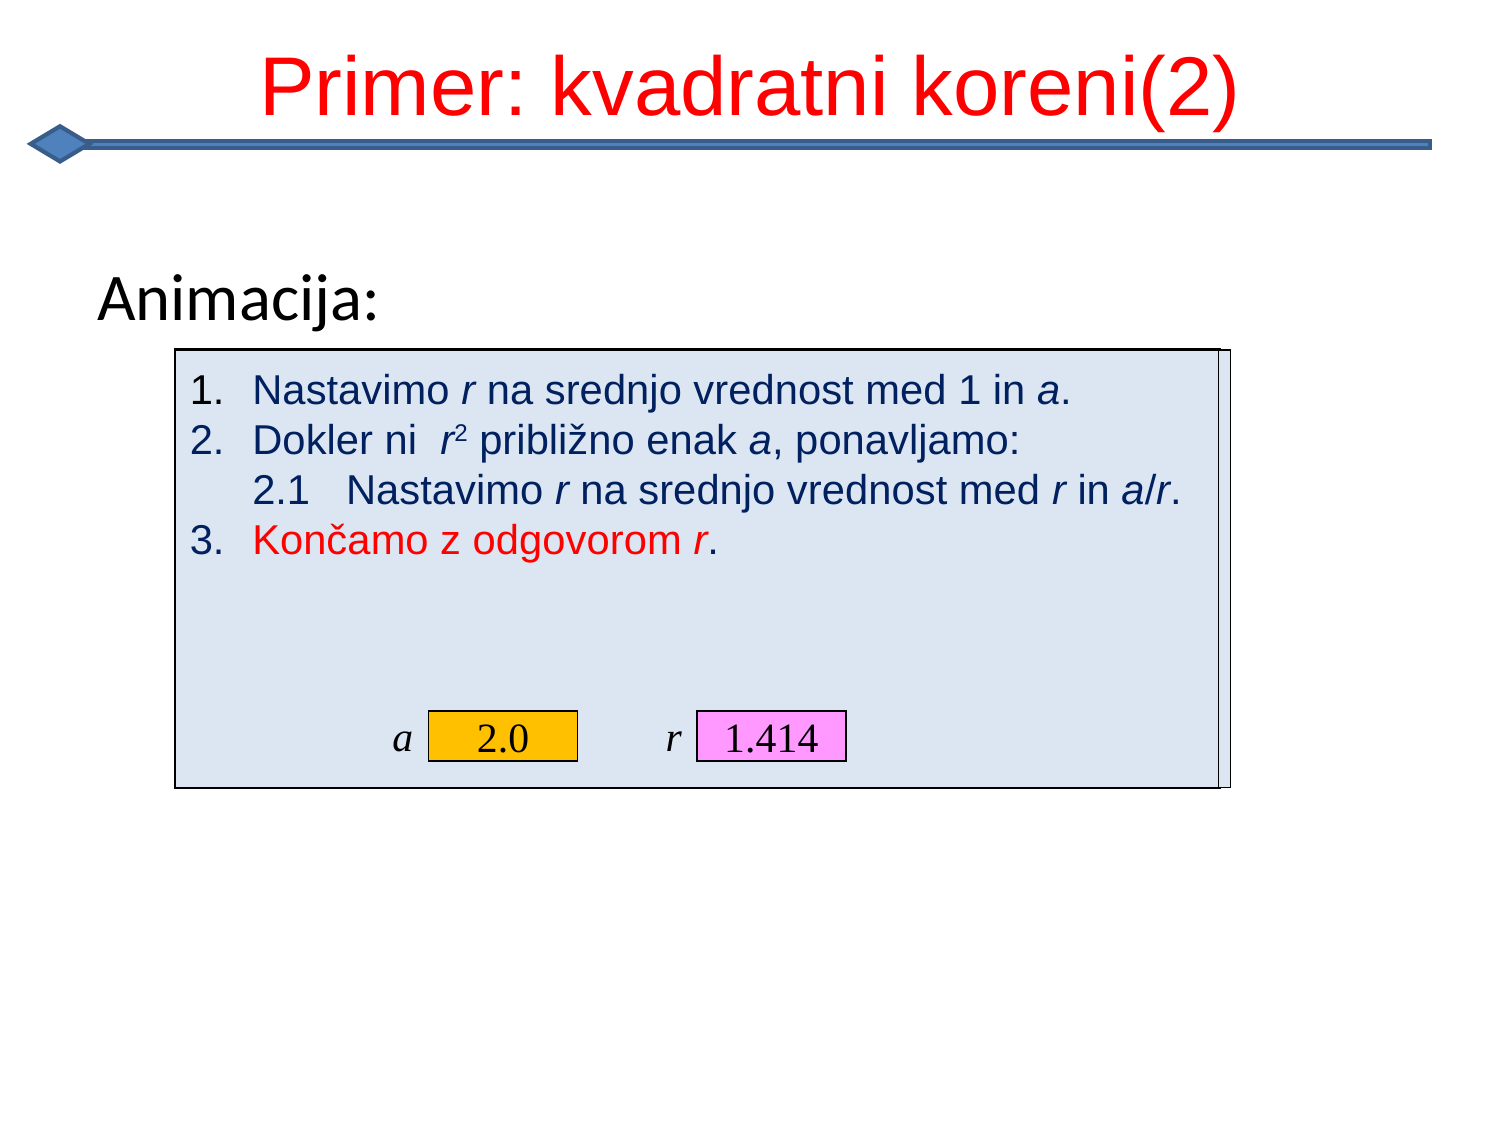

# Primer: kvadratni koreni(2)
Animacija:
1.	Nastavimo r na srednjo vrednost med 1 in a.
2.	Dokler ni r2 približno enak a, ponavljamo:
	2.1	Nastavimo r na srednjo vrednost med r in a/r.
3.	Končamo z odgovorom r.
a
r
2.0
1.5
1.	Nastavimo r na srednjo vrednost med 1 in a.
2.	Dokler ni r2 približno enak a, ponavljamo:
	2.1	Nastavimo r na srednjo vrednost med r in a/r.
3.	Končamo z odgovorom r.
a
r
2.0
1.5
1.	Nastavimo r na srednjo vrednost med 1 in a.
2.	Dokler ni r2 približno enak a, ponavljamo:
	2.1	Nastavimo r na srednjo vrednost med r in a/r.
3.	Končamo z odgovorom r.
a
r
2.0
1.417
1.	Nastavimo r na srednjo vrednost med 1 in a.
2.	Dokler ni r2 približno enak a, ponavljamo:
	2.1	Nastavimo r na srednjo vrednost med r in a/r.
3.	Končamo z odgovorom r.
a
r
2.0
1.417
1.	Nastavimo r na srednjo vrednost med 1 in a.
2.	Dokler ni r2 približno enak a, ponavljamo:
	2.1	Nastavimo r na srednjo vrednost med r in a/r.
3.	Končamo z odgovorom r.
a
r
2.0
1.414
1.	Nastavimo r na srednjo vrednost med 1 in a.
2.	Dokler ni r2 približno enak a, ponavljamo:
	2.1	Nastavimo r na srednjo vrednost med r in a/r.
3.	Končamo z odgovorom r.
a
r
2.0
1.414
1.	Nastavimo r na srednjo vrednost med 1 in a.
2.	Dokler ni r2 približno enak a, ponavljamo:
	2.1	Nastavimo r na srednjo vrednost med r in a/r.
3.	Končamo z odgovorom r.
a
r
2.0
1.414